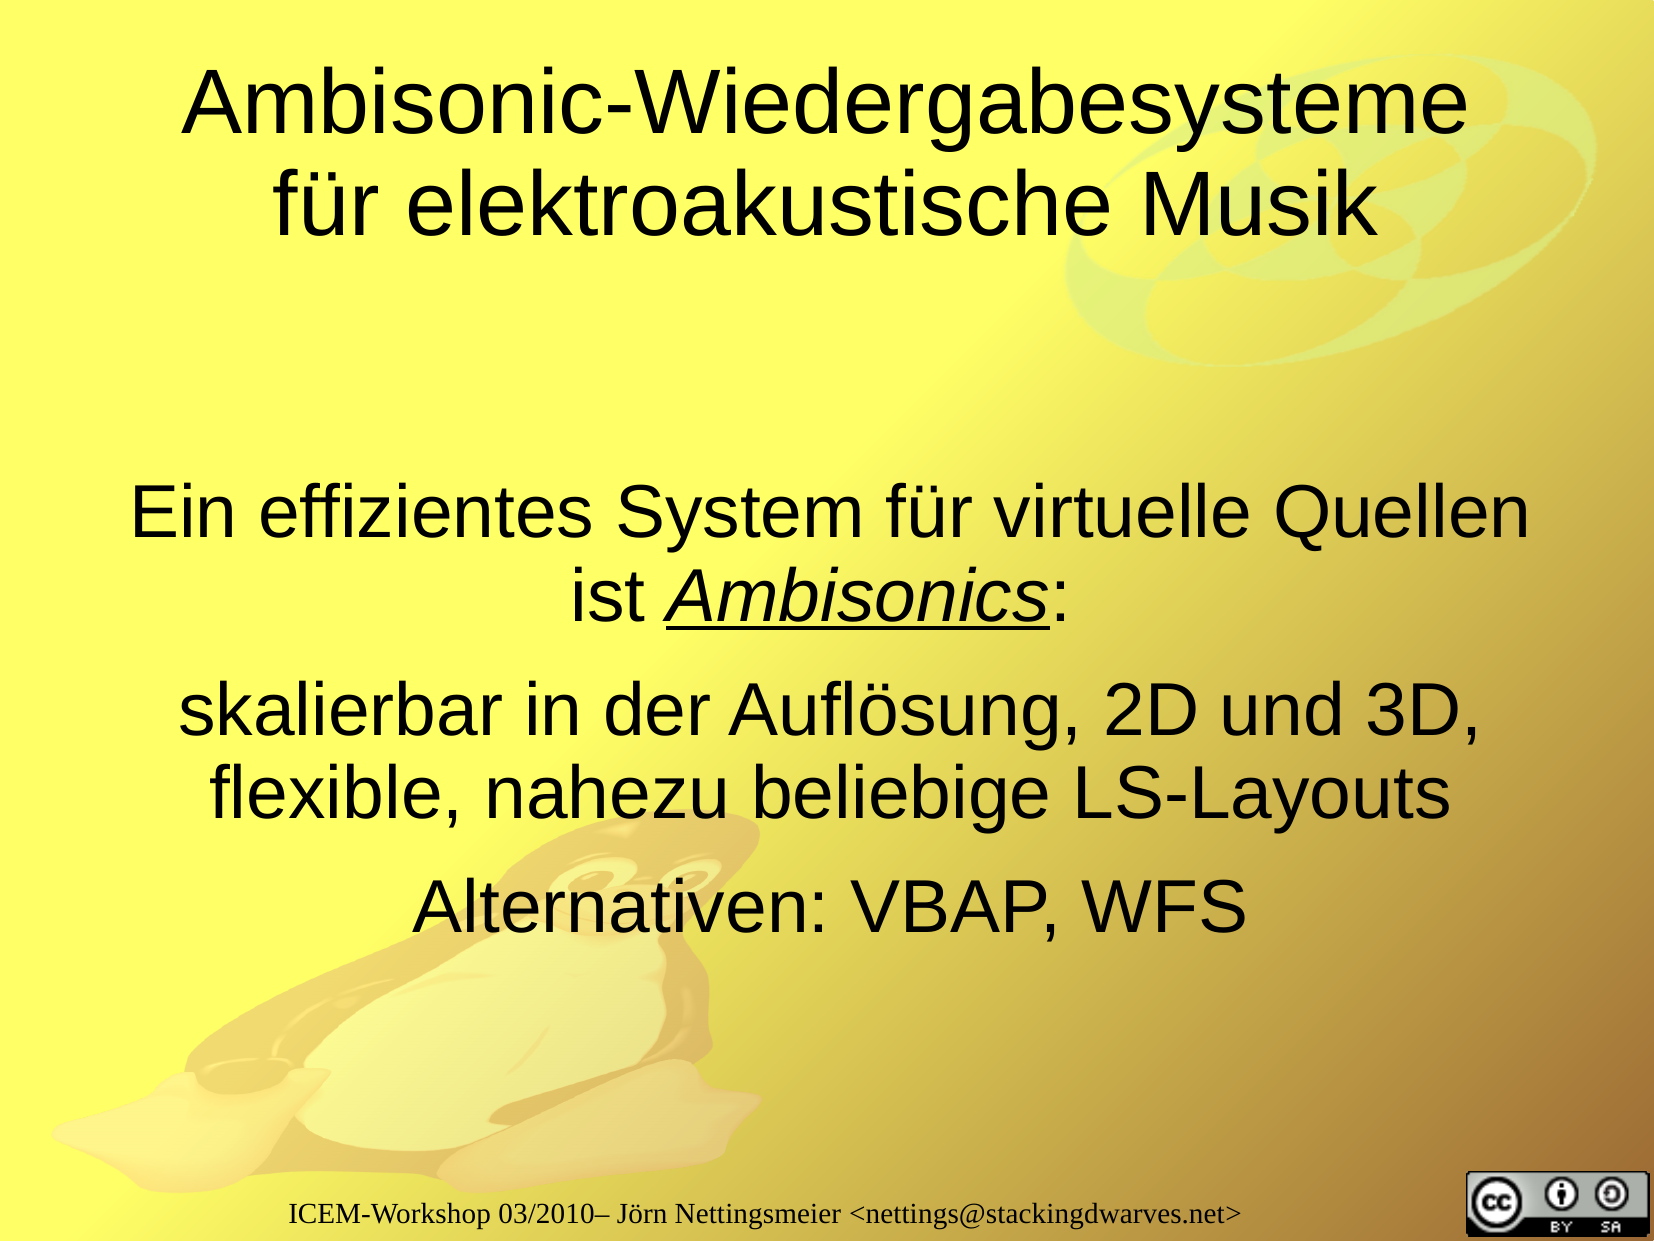

# Ambisonic-Wiedergabesysteme für elektroakustische Musik
Ein effizientes System für virtuelle Quellen ist Ambisonics:
skalierbar in der Auflösung, 2D und 3D, flexible, nahezu beliebige LS-Layouts
Alternativen: VBAP, WFS